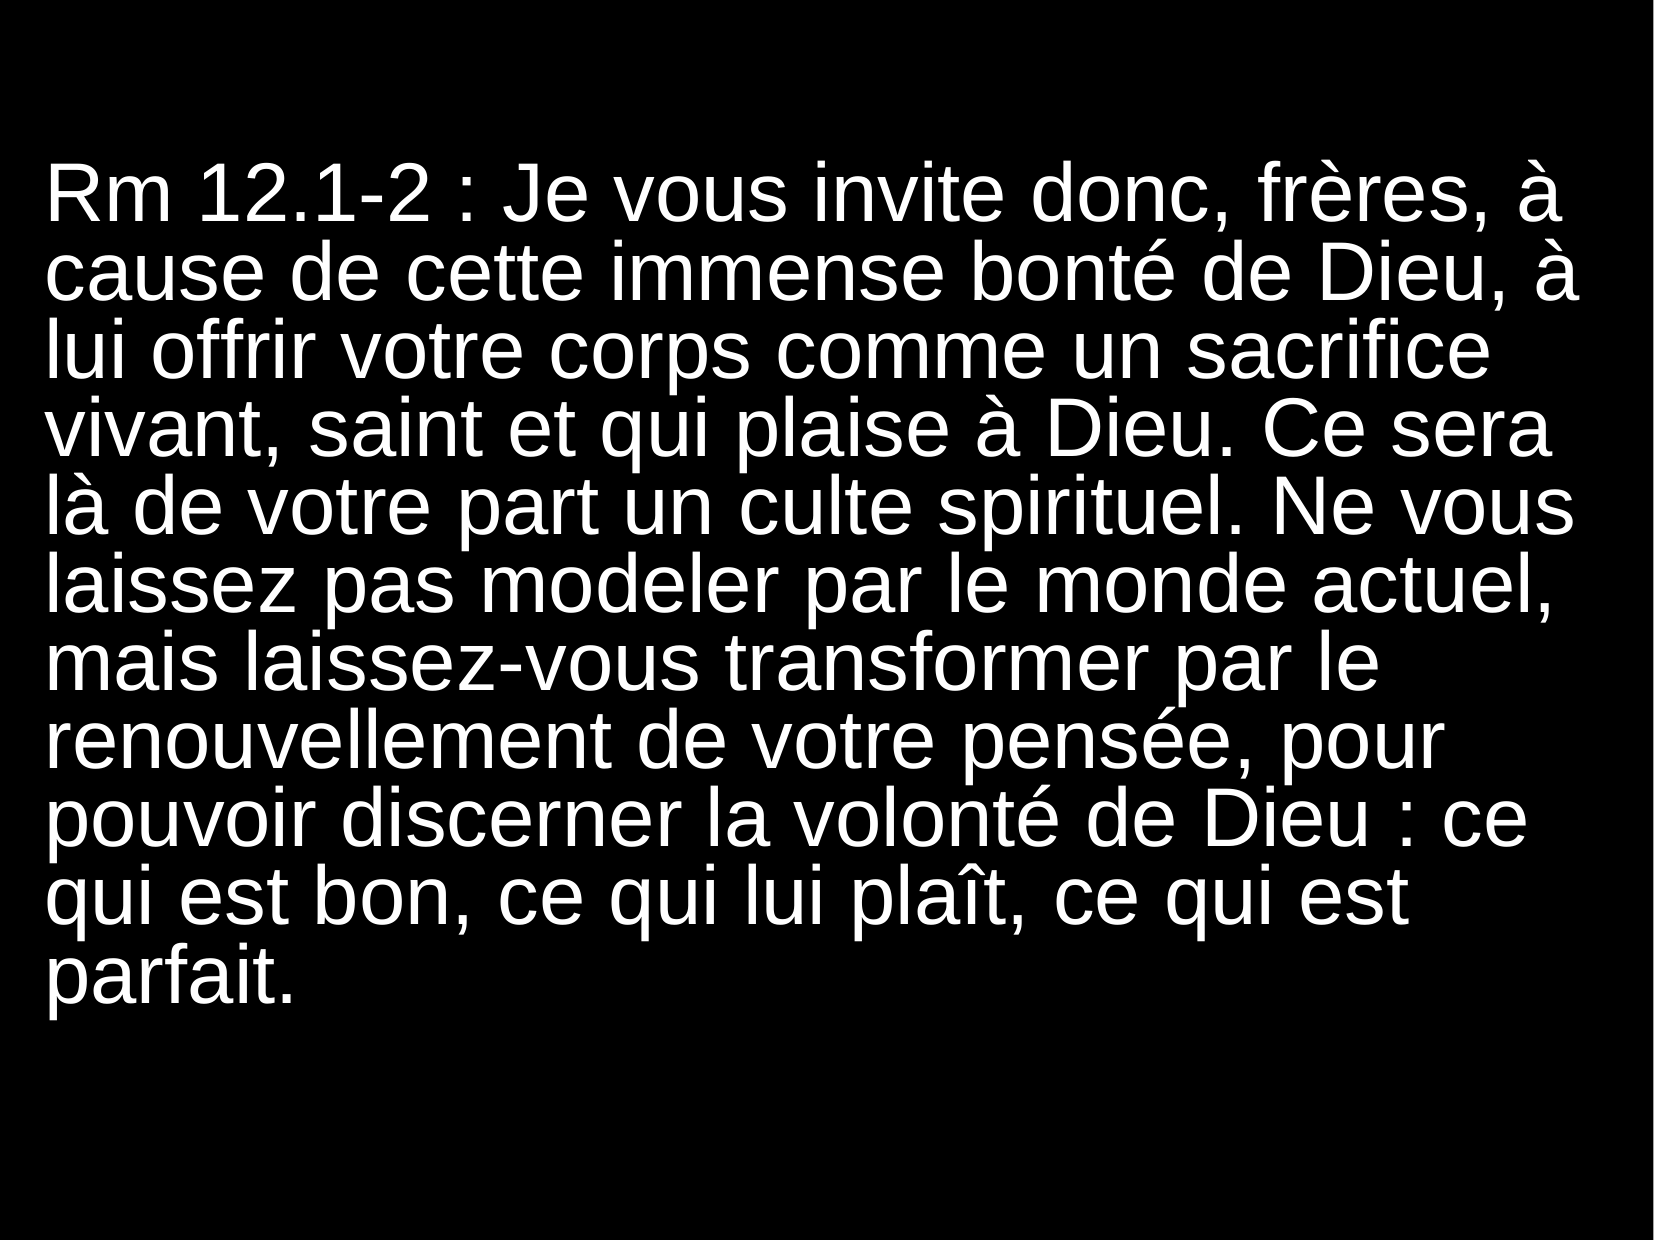

Rm 12.1-2 : Je vous invite donc, frères, à cause de cette immense bonté de Dieu, à lui offrir votre corps comme un sacrifice vivant, saint et qui plaise à Dieu. Ce sera là de votre part un culte spirituel. Ne vous laissez pas modeler par le monde actuel, mais laissez-vous transformer par le renouvellement de votre pensée, pour pouvoir discerner la volonté de Dieu : ce qui est bon, ce qui lui plaît, ce qui est parfait.